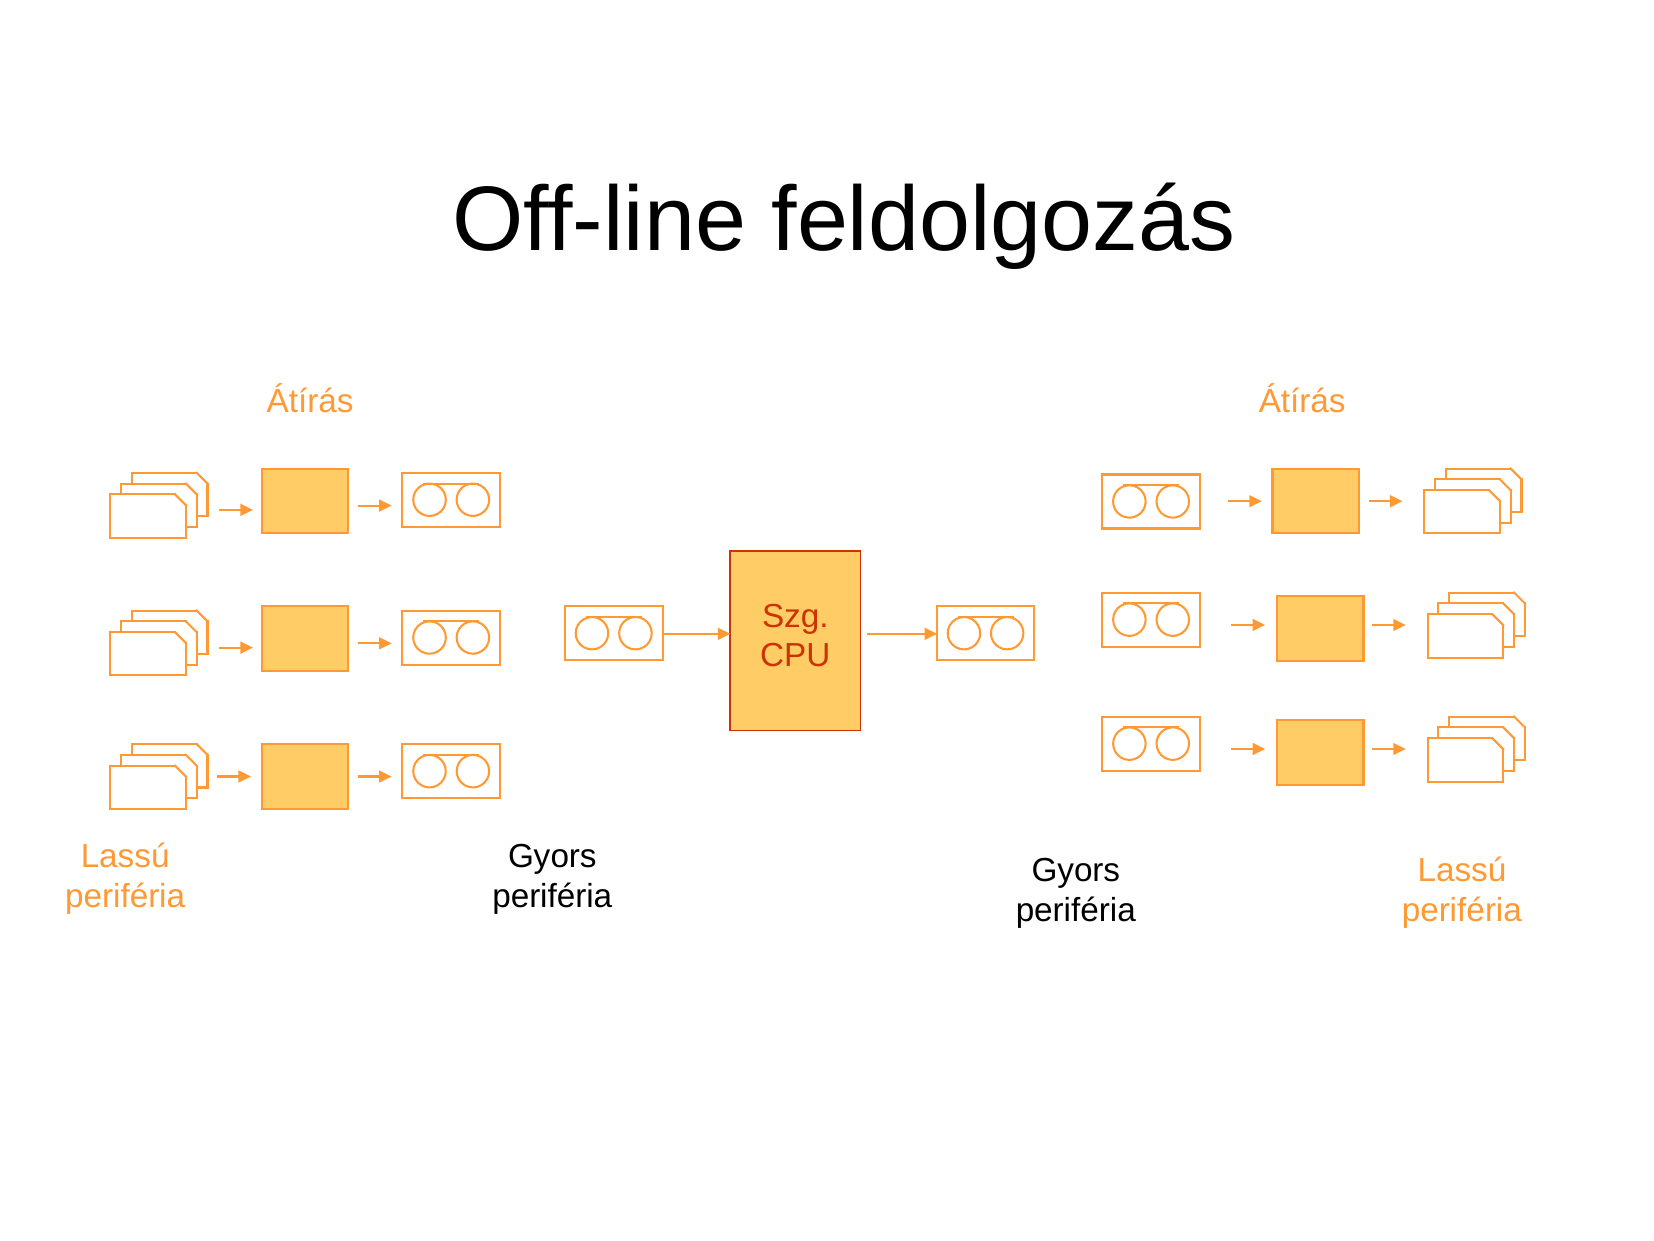

# Off-line feldolgozás
Átírás
Átírás
Szg. CPU
Gyors periféria
Gyors periféria
Lassú periféria
Lassú periféria
5